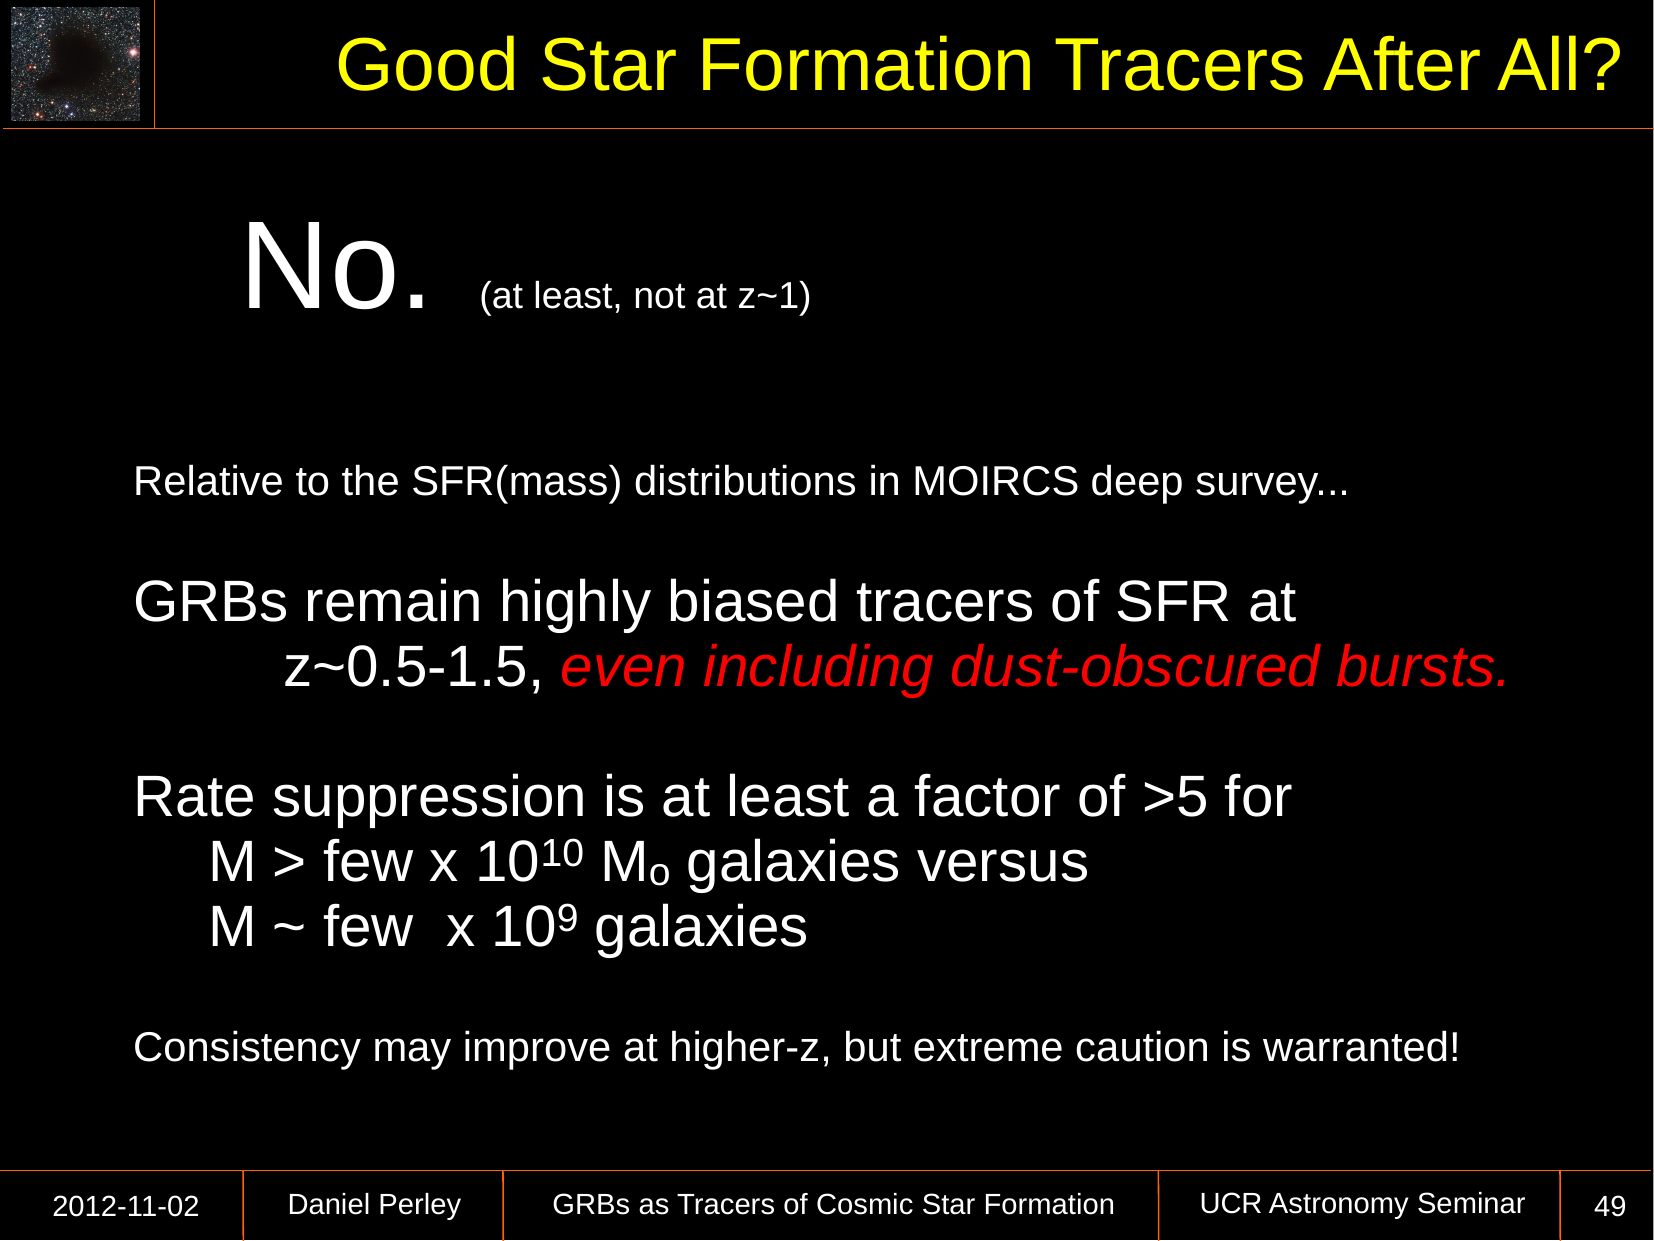

# Good Star Formation Tracers After All?
No. (at least, not at z~1)
Relative to the SFR(mass) distributions in MOIRCS deep survey...
GRBs remain highly biased tracers of SFR at
 		z~0.5-1.5, even including dust-obscured bursts.
Rate suppression is at least a factor of >5 for
	M > few x 1010 Mo galaxies versus
	M ~ few x 109 galaxies
Consistency may improve at higher-z, but extreme caution is warranted!
2012-11-02
49